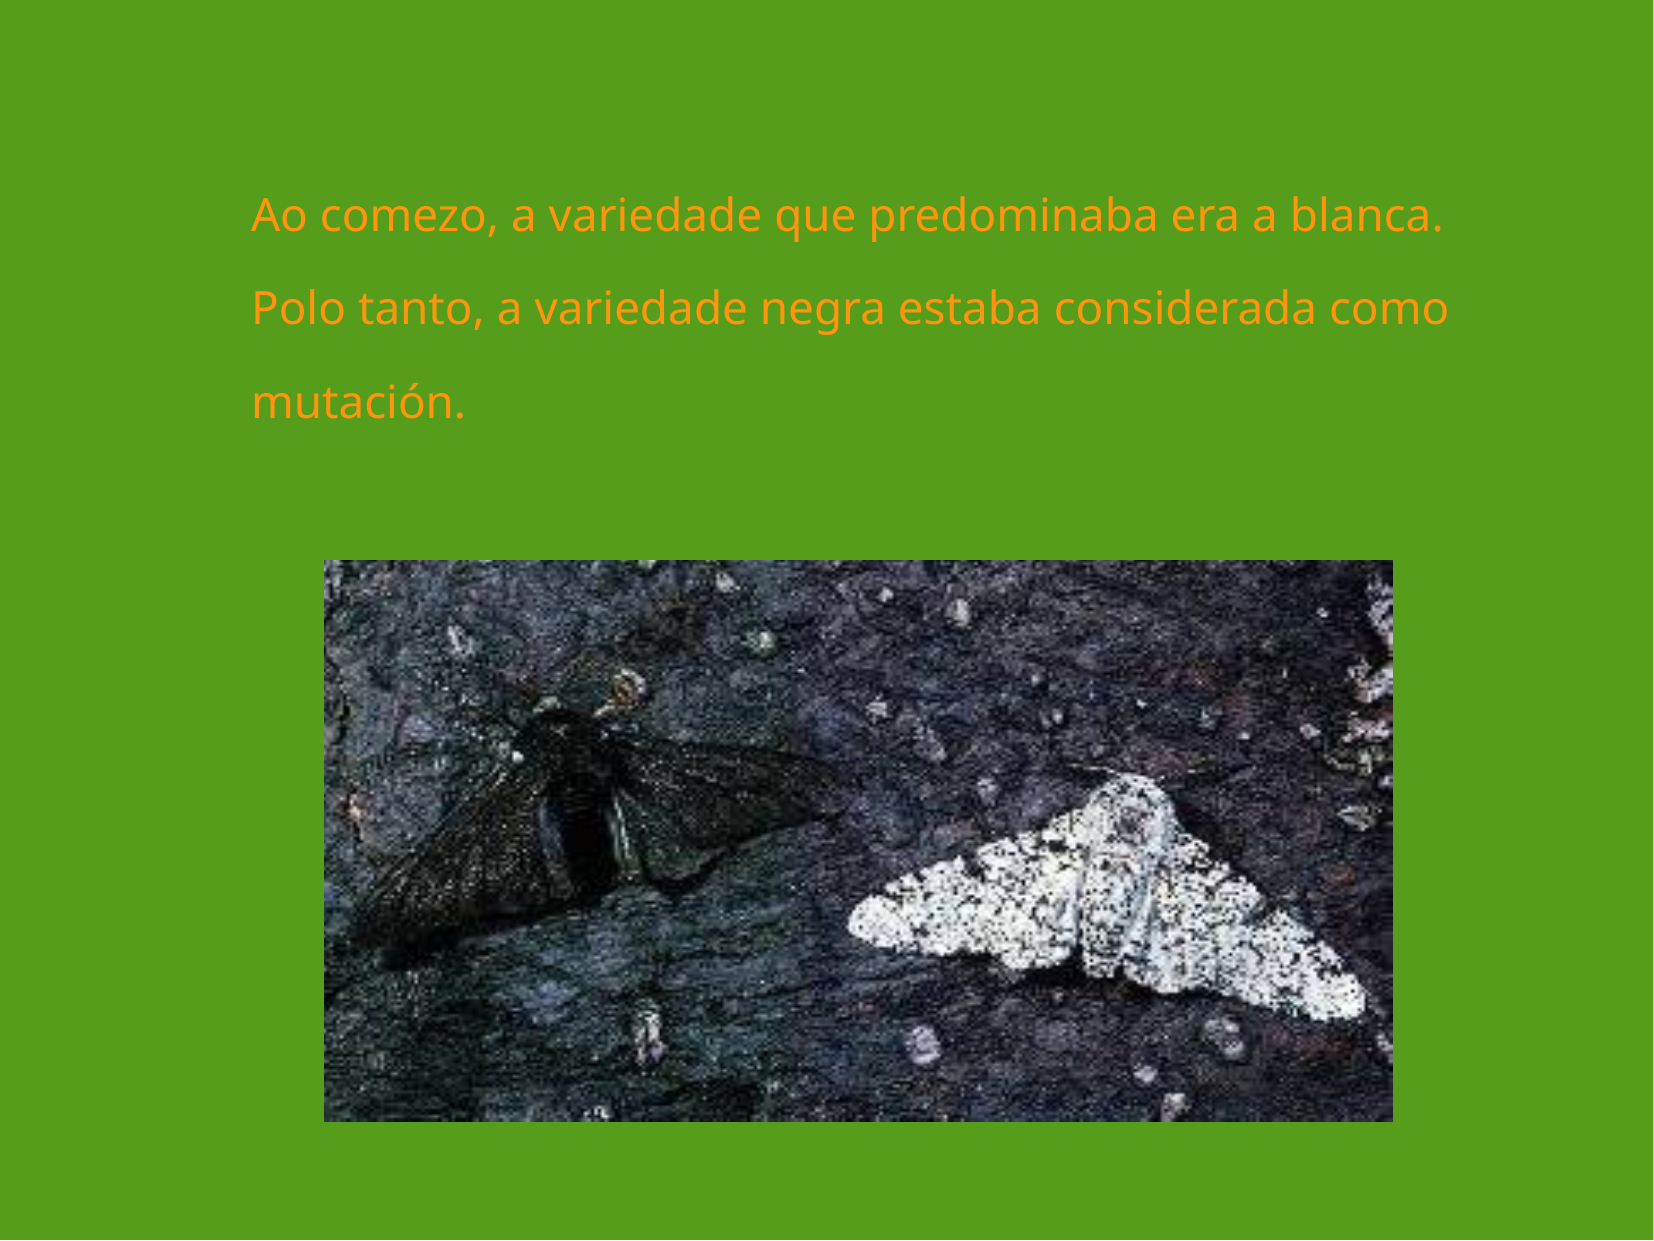

Ao comezo, a variedade que predominaba era a blanca.
Polo tanto, a variedade negra estaba considerada como mutación.